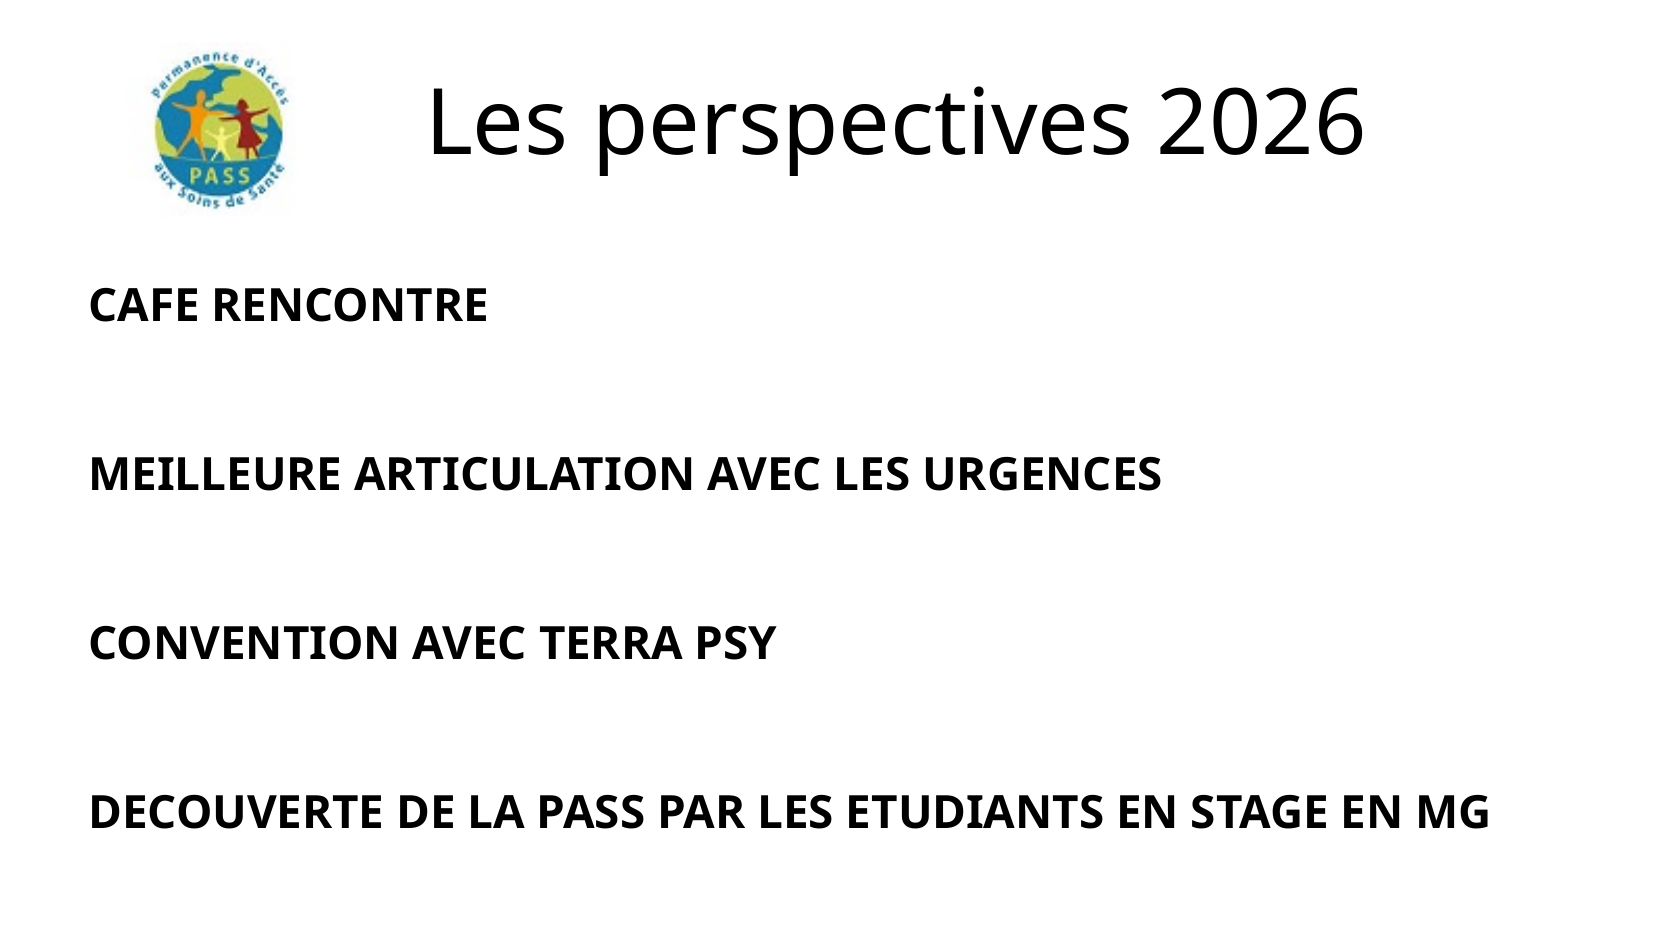

# Les perspectives 2026
CAFE RENCONTRE
MEILLEURE ARTICULATION AVEC LES URGENCES
CONVENTION AVEC TERRA PSY
DECOUVERTE DE LA PASS PAR LES ETUDIANTS EN STAGE EN MG